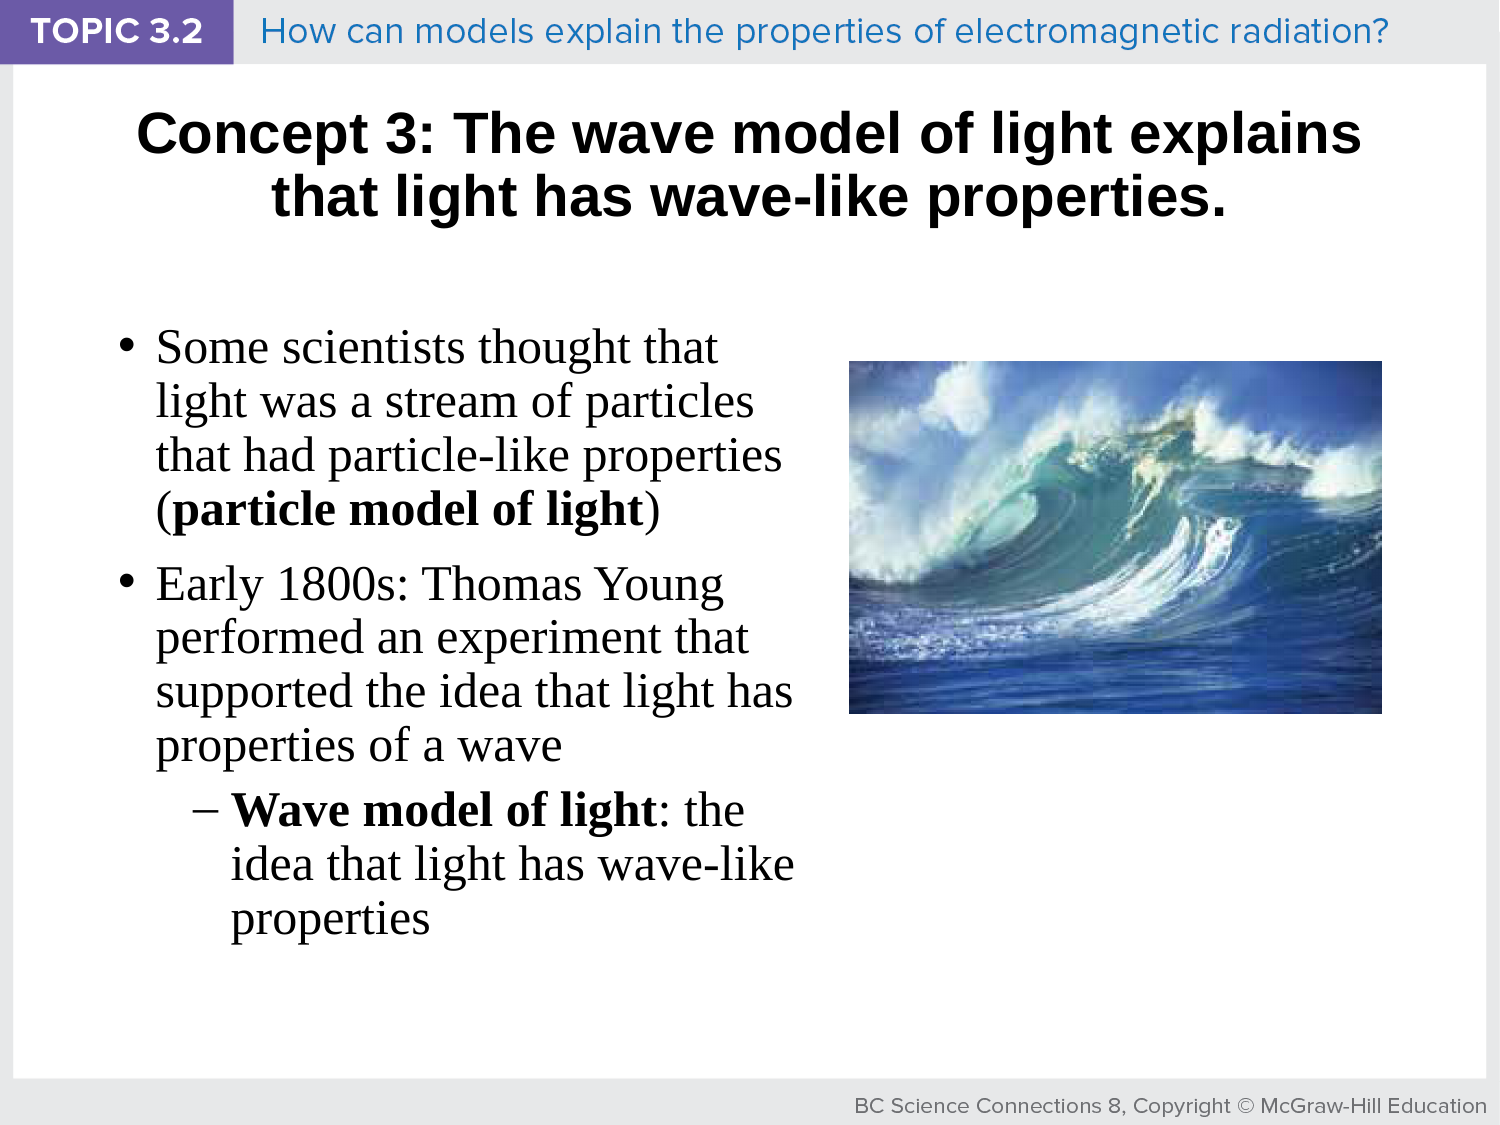

# Concept 3: The wave model of light explains that light has wave-like properties.
Some scientists thought that light was a stream of particles that had particle-like properties (particle model of light)
Early 1800s: Thomas Young performed an experiment that supported the idea that light has properties of a wave
Wave model of light: the idea that light has wave-like properties